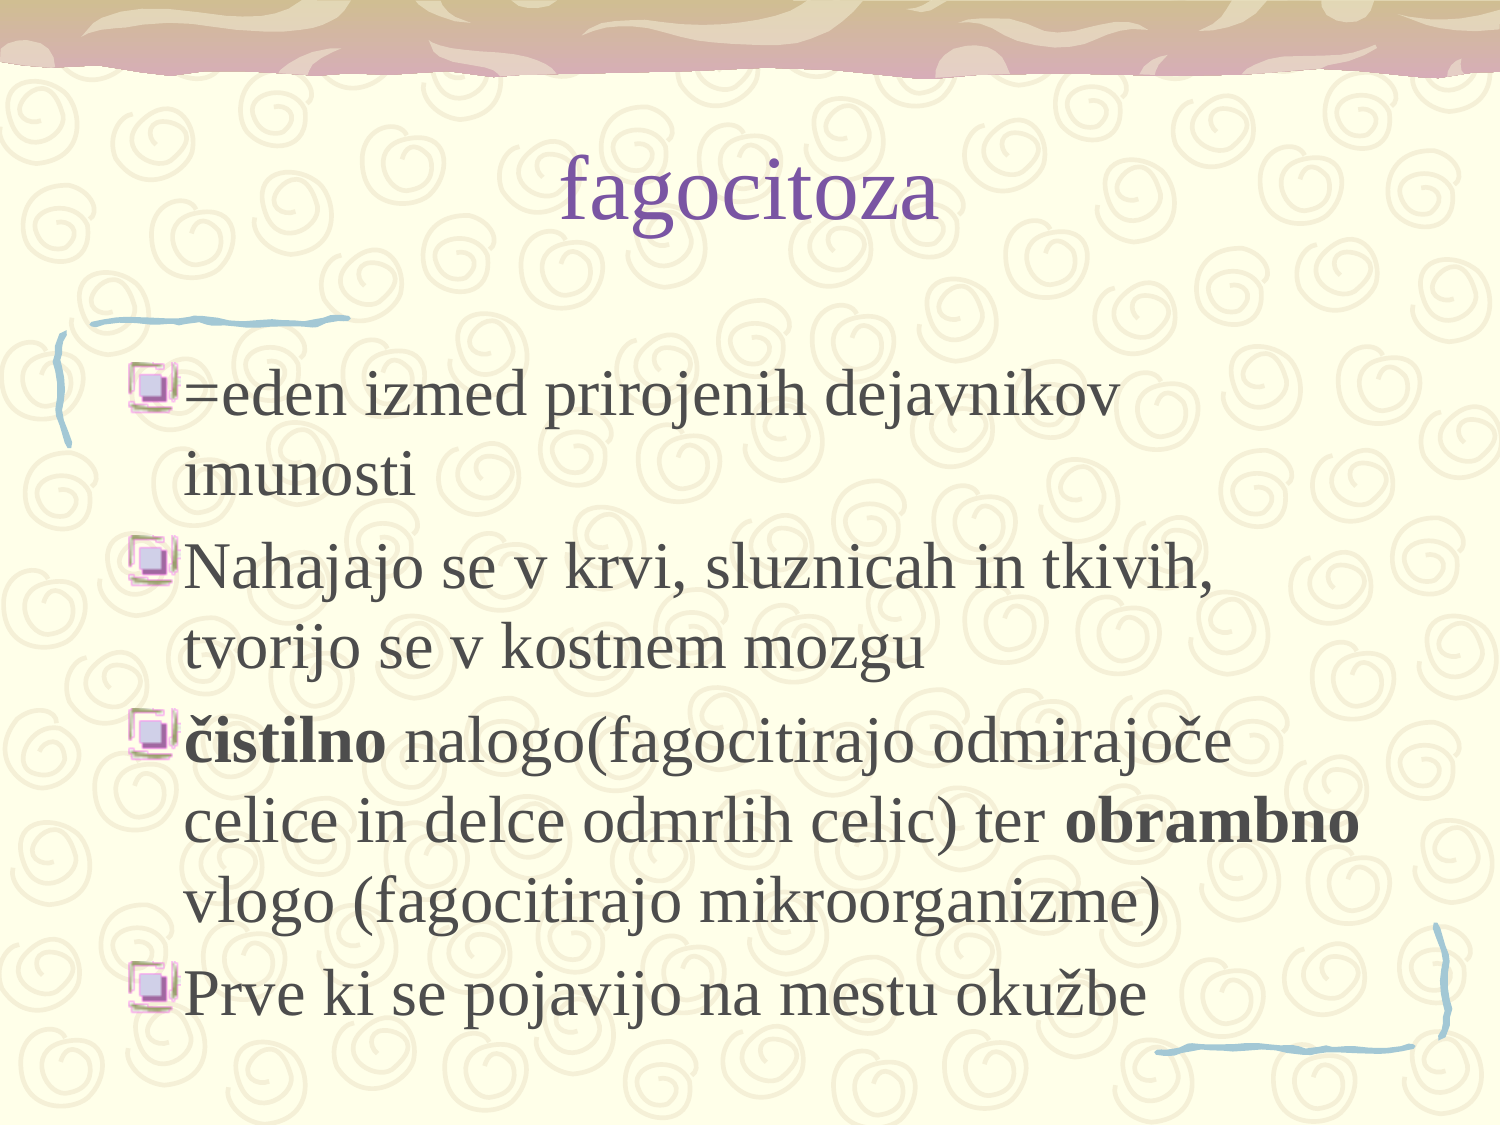

# fagocitoza
=eden izmed prirojenih dejavnikov imunosti
Nahajajo se v krvi, sluznicah in tkivih, tvorijo se v kostnem mozgu
čistilno nalogo(fagocitirajo odmirajoče celice in delce odmrlih celic) ter obrambno vlogo (fagocitirajo mikroorganizme)
Prve ki se pojavijo na mestu okužbe